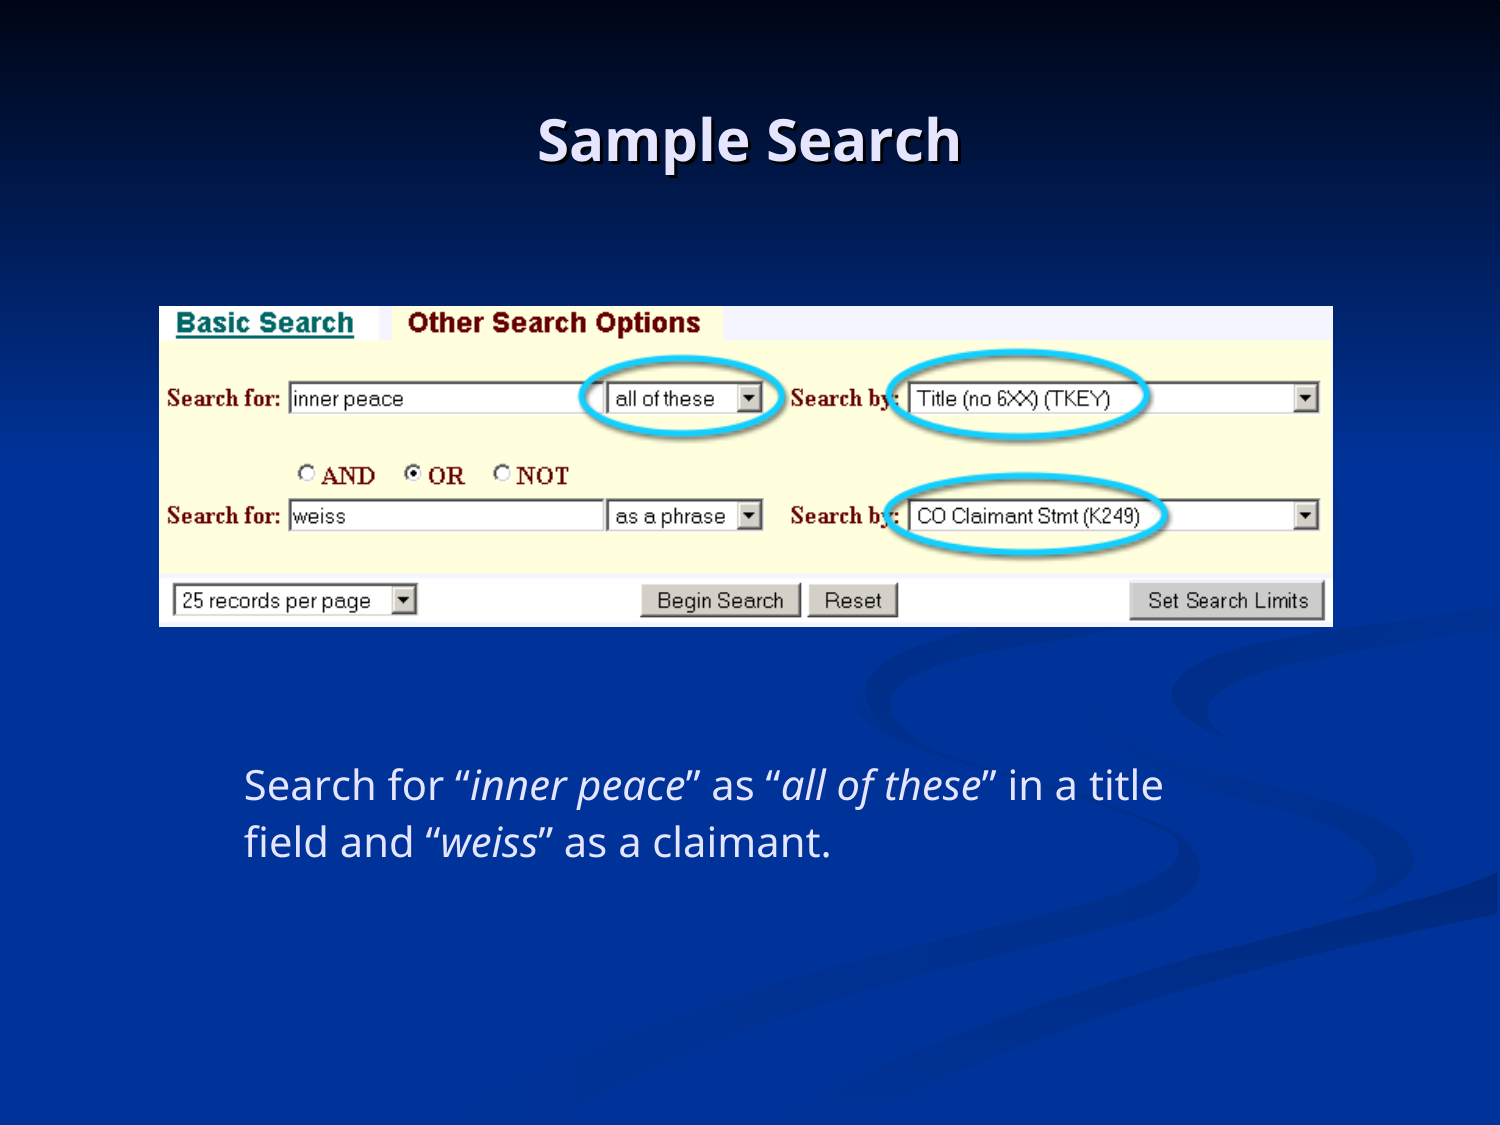

# Sample Search
Search for “inner peace” as “all of these” in a title field and “weiss” as a claimant.